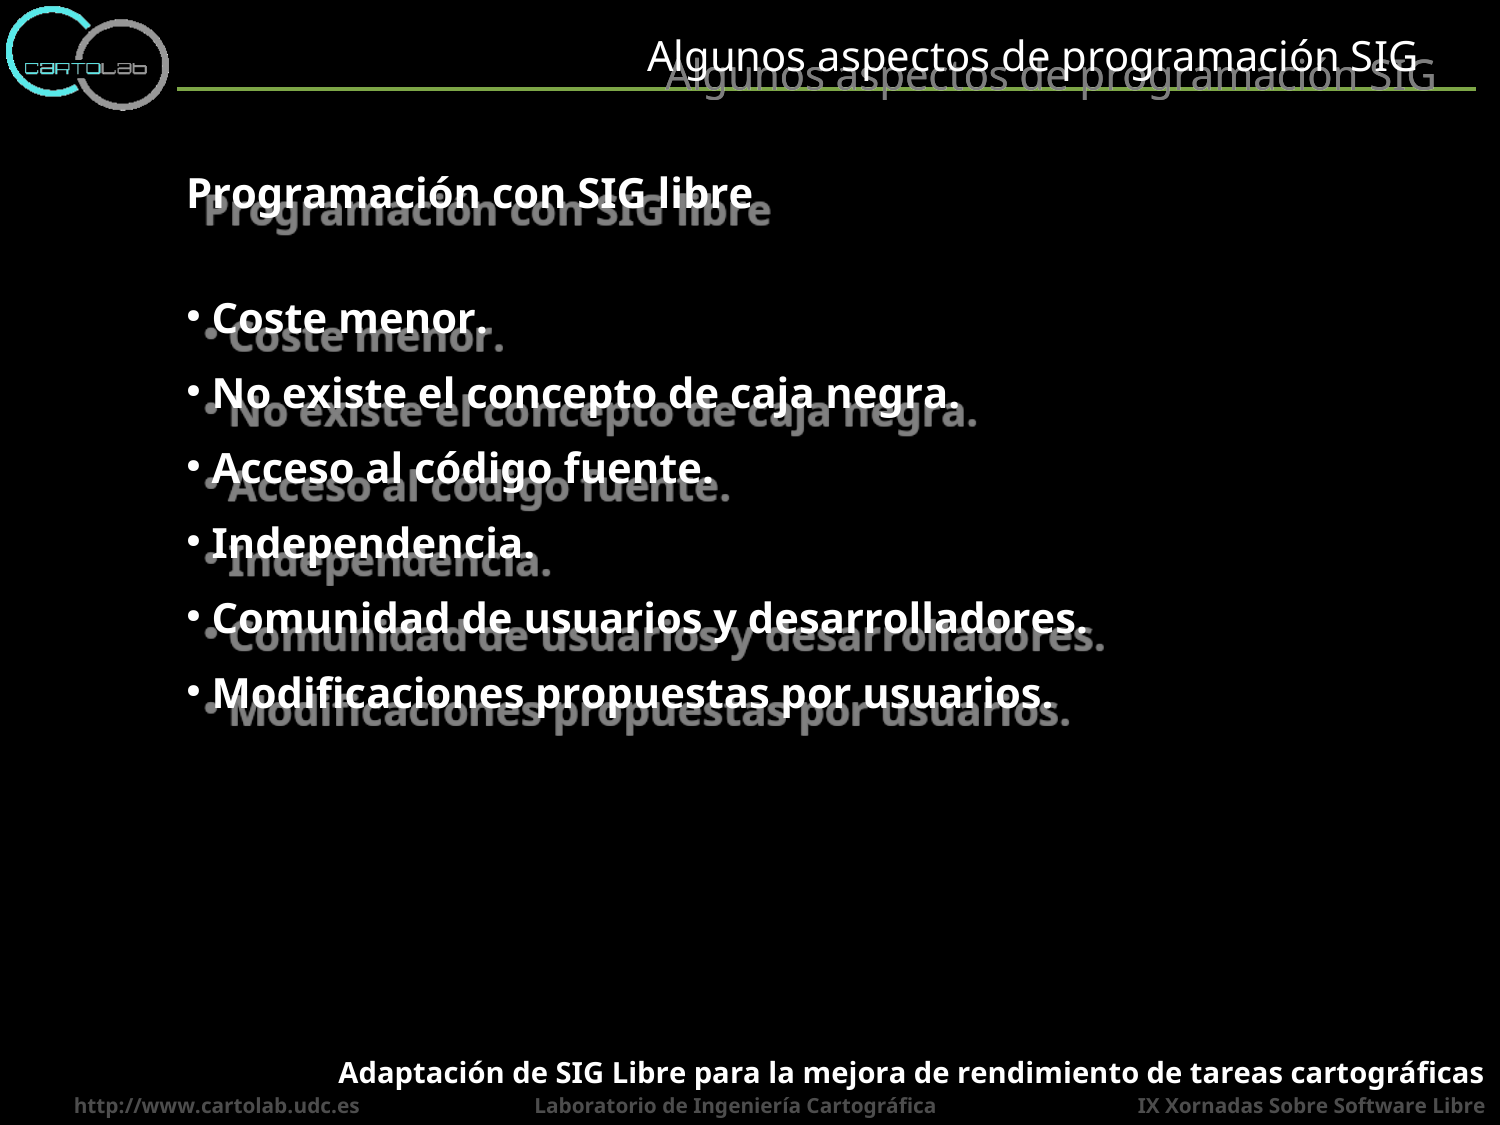

Algunos aspectos de programación SIG
Programación con SIG libre
 Coste menor.
 No existe el concepto de caja negra.
 Acceso al código fuente.
 Independencia.
 Comunidad de usuarios y desarrolladores.
 Modificaciones propuestas por usuarios.